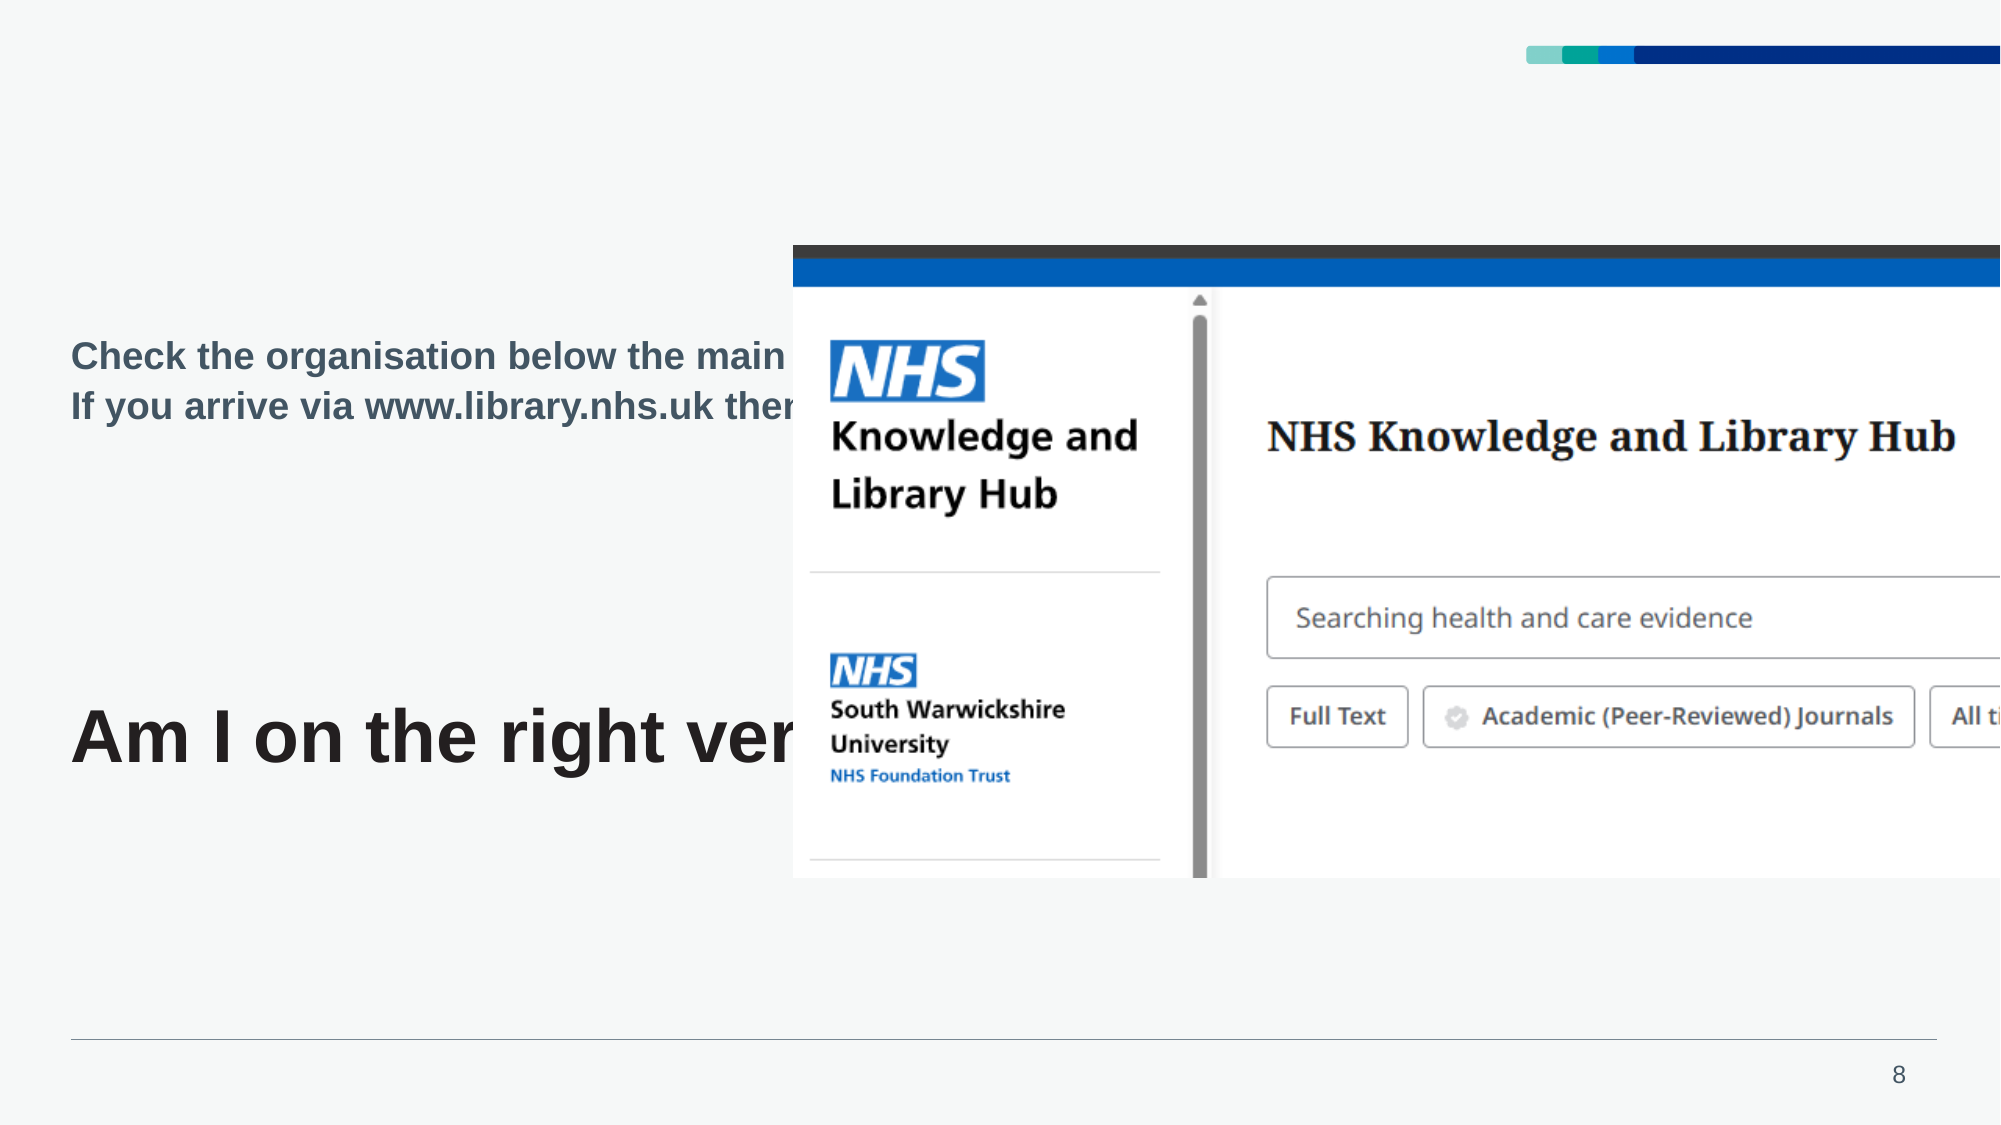

Check the organisation below the main Hub logo
If you arrive via www.library.nhs.uk then you need to login to go to your local version of the Hub
# Am I on the right version of the Hub?